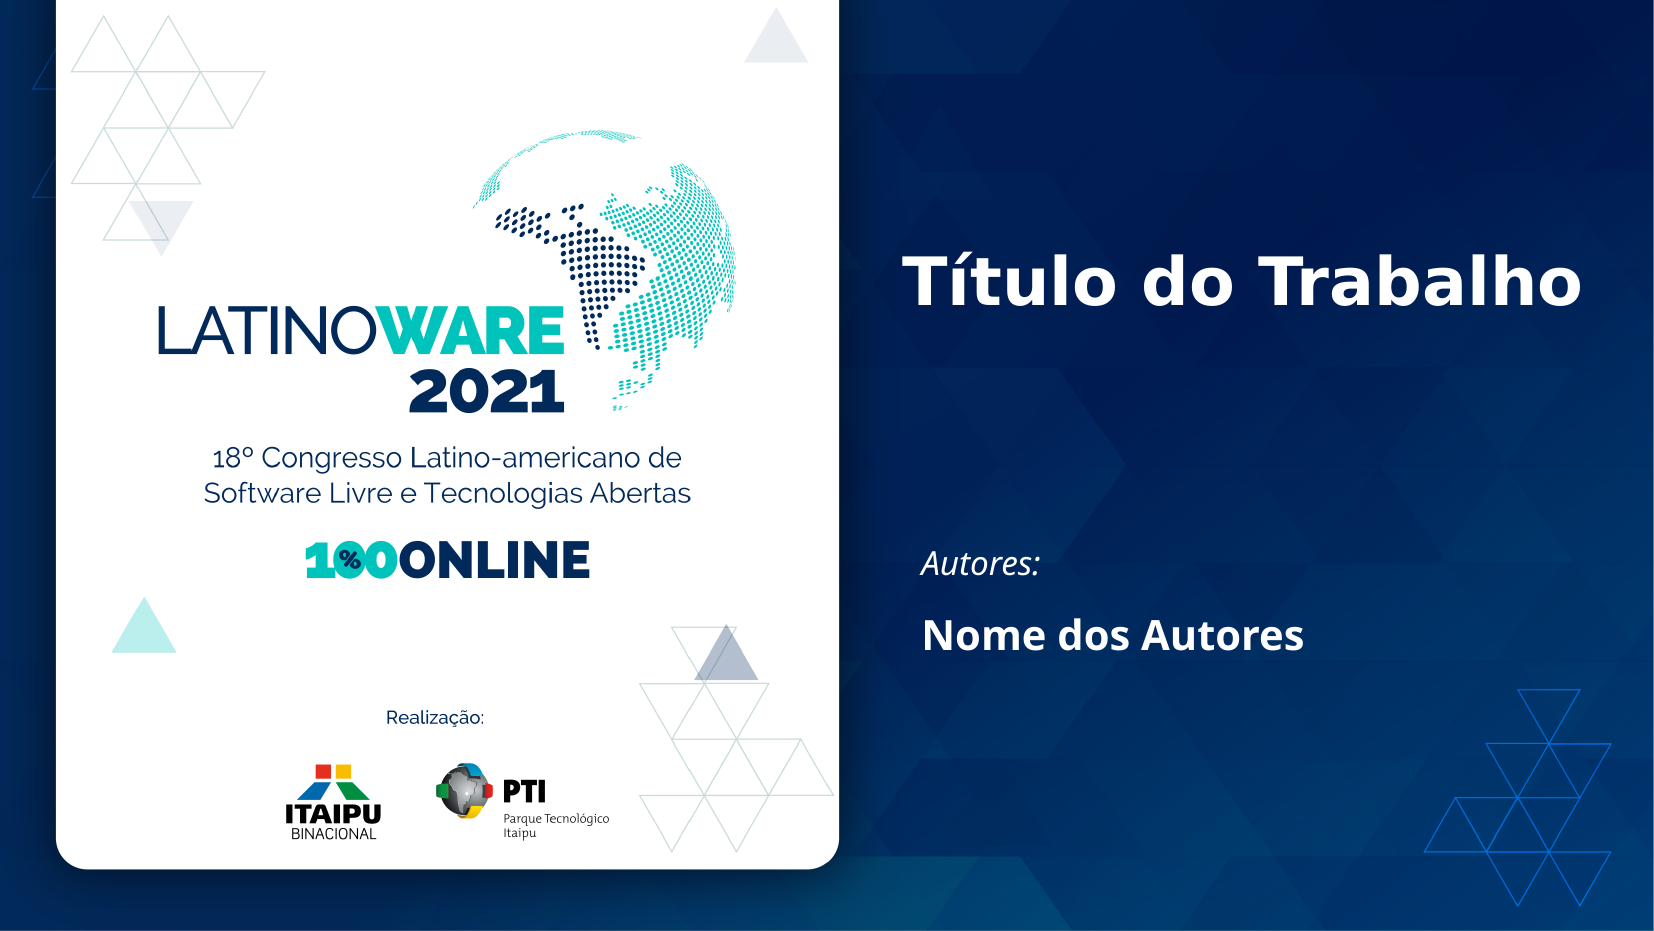

Título do Trabalho
Autores:
Nome dos Autores